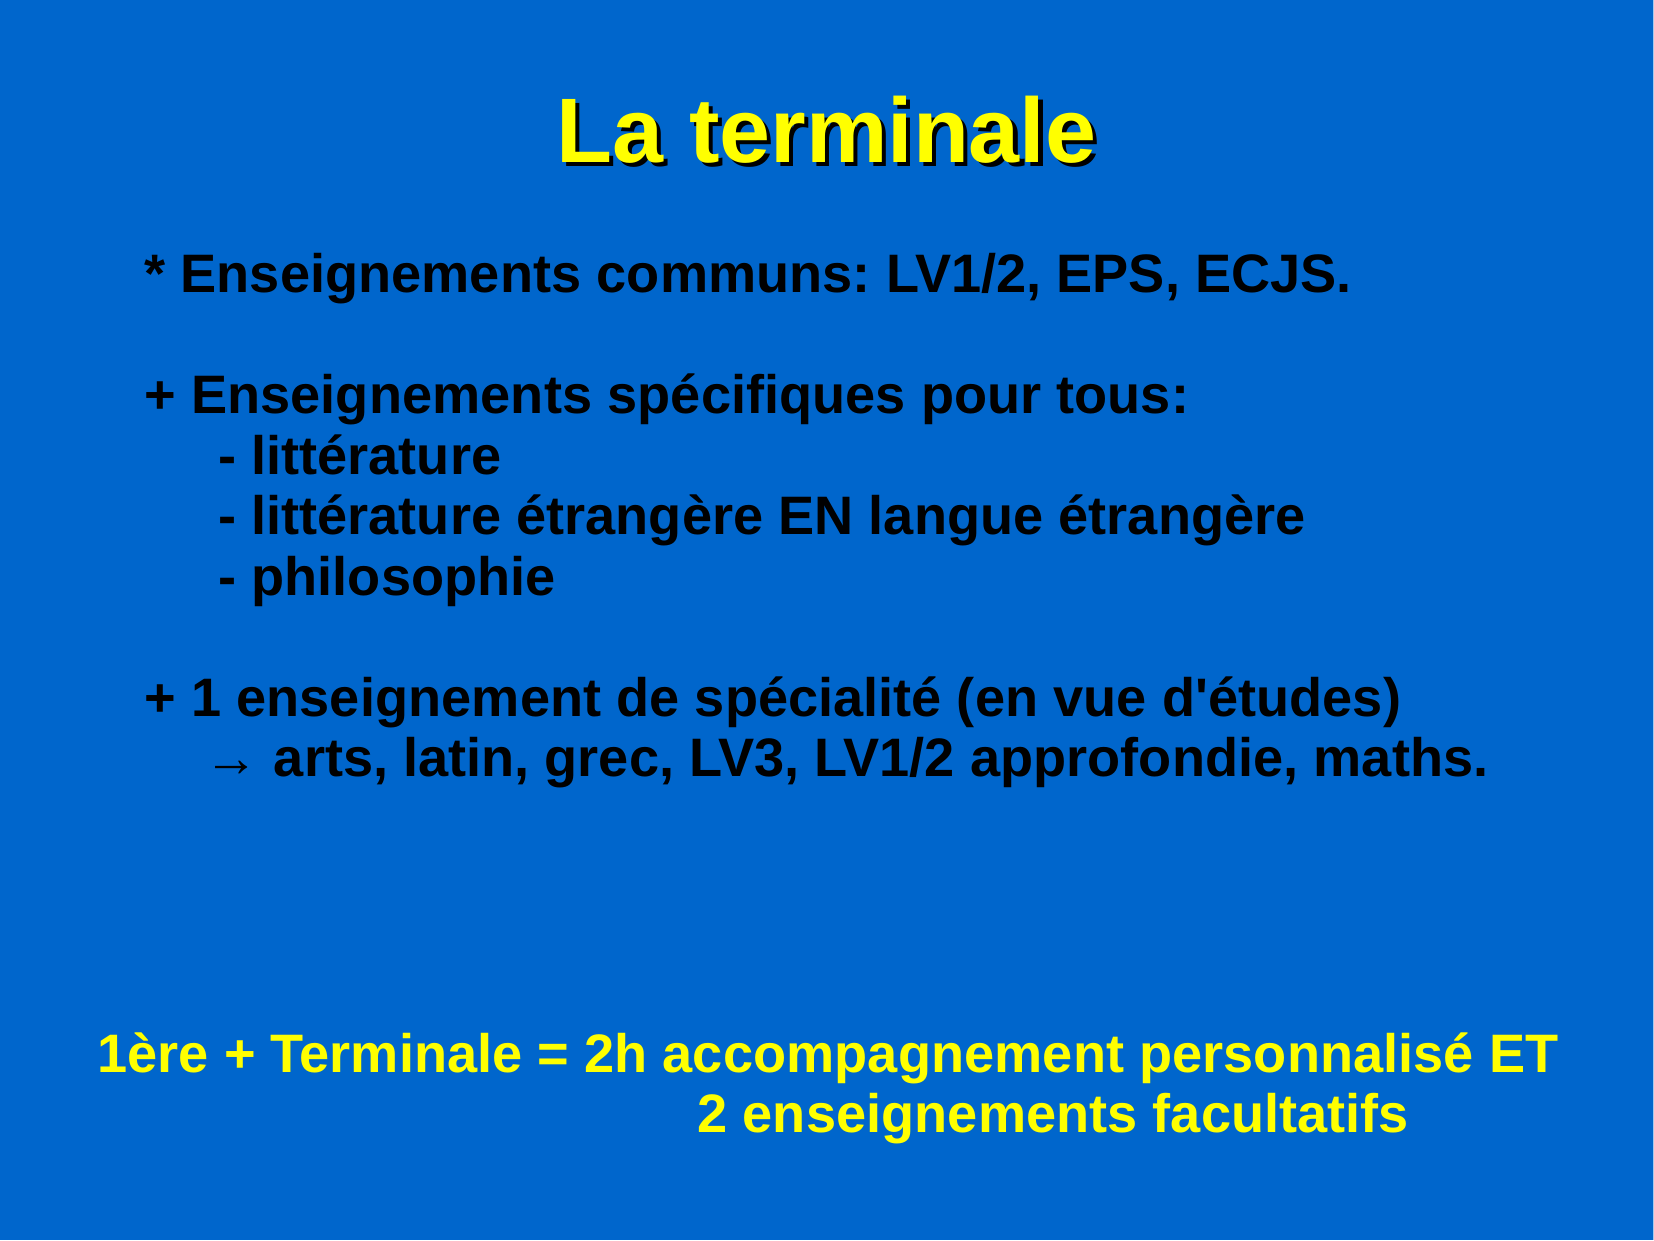

# La terminale
* Enseignements communs: LV1/2, EPS, ECJS.
+ Enseignements spécifiques pour tous:
	- littérature
	- littérature étrangère EN langue étrangère
	- philosophie
+ 1 enseignement de spécialité (en vue d'études)
 → arts, latin, grec, LV3, LV1/2 approfondie, maths.
1ère + Terminale = 2h accompagnement personnalisé ET 2 enseignements facultatifs